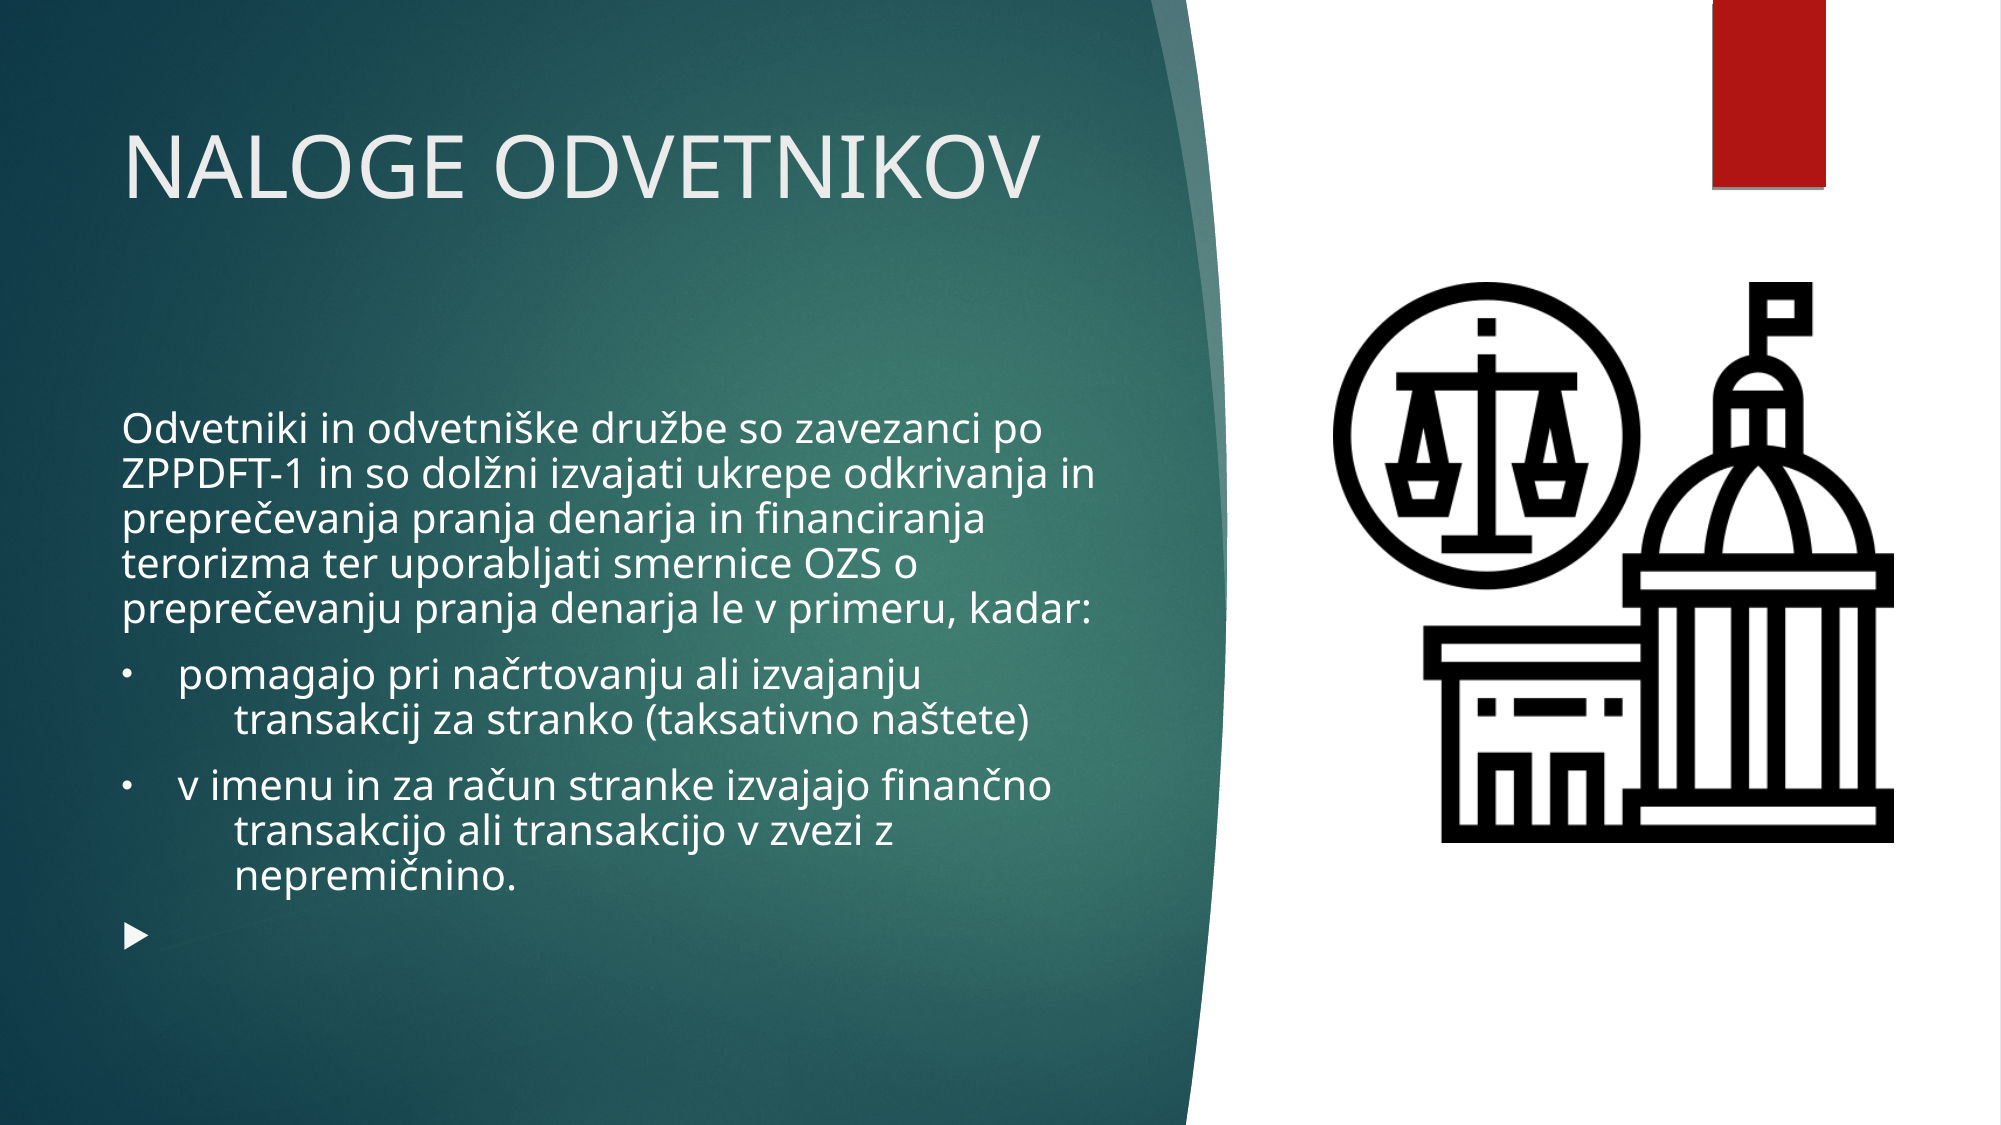

# NALOGE ODVETNIKOV
Odvetniki in odvetniške družbe so zavezanci po ZPPDFT-1 in so dolžni izvajati ukrepe odkrivanja in preprečevanja pranja denarja in financiranja terorizma ter uporabljati smernice OZS o preprečevanju pranja denarja le v primeru, kadar:
pomagajo pri načrtovanju ali izvajanju transakcij za stranko (taksativno naštete)
v imenu in za račun stranke izvajajo finančno transakcijo ali transakcijo v zvezi z nepremičnino.